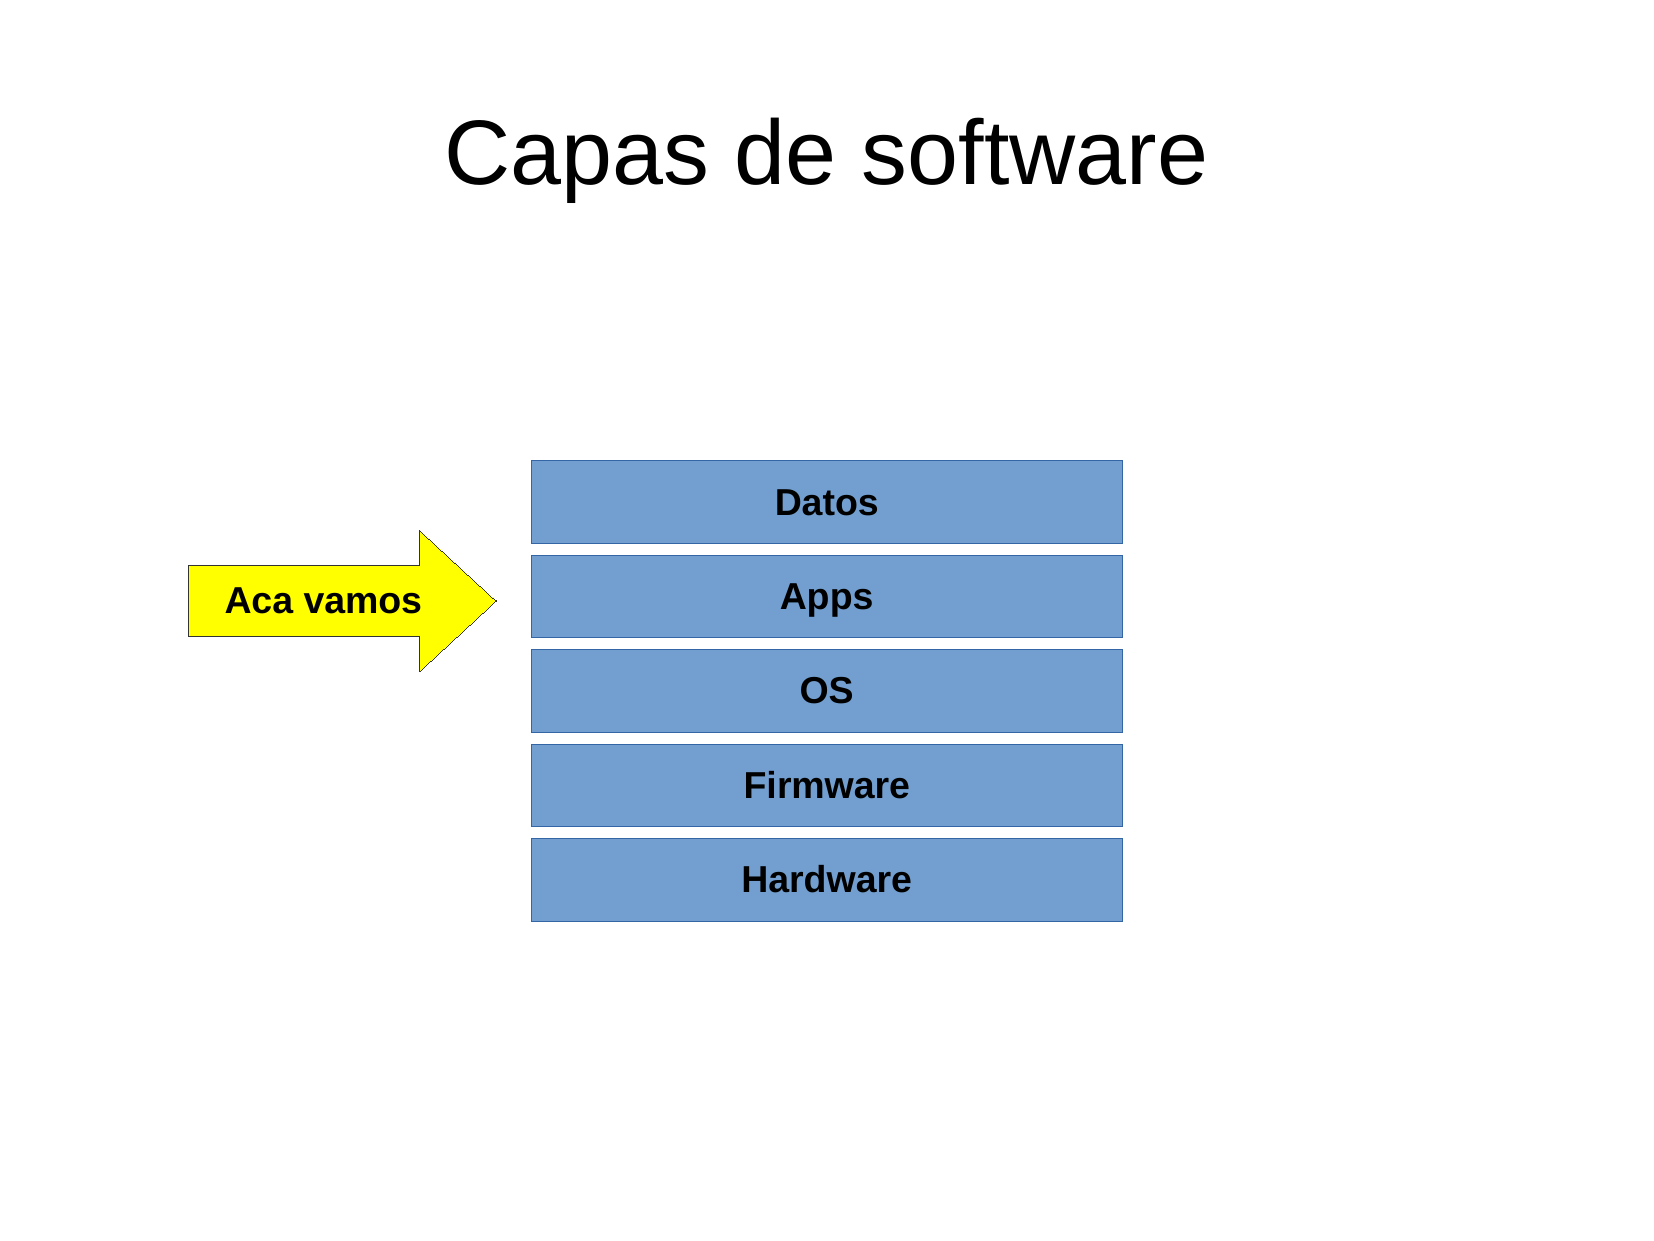

# Capas de software
Datos
Aca vamos
Apps
OS
Firmware
Hardware